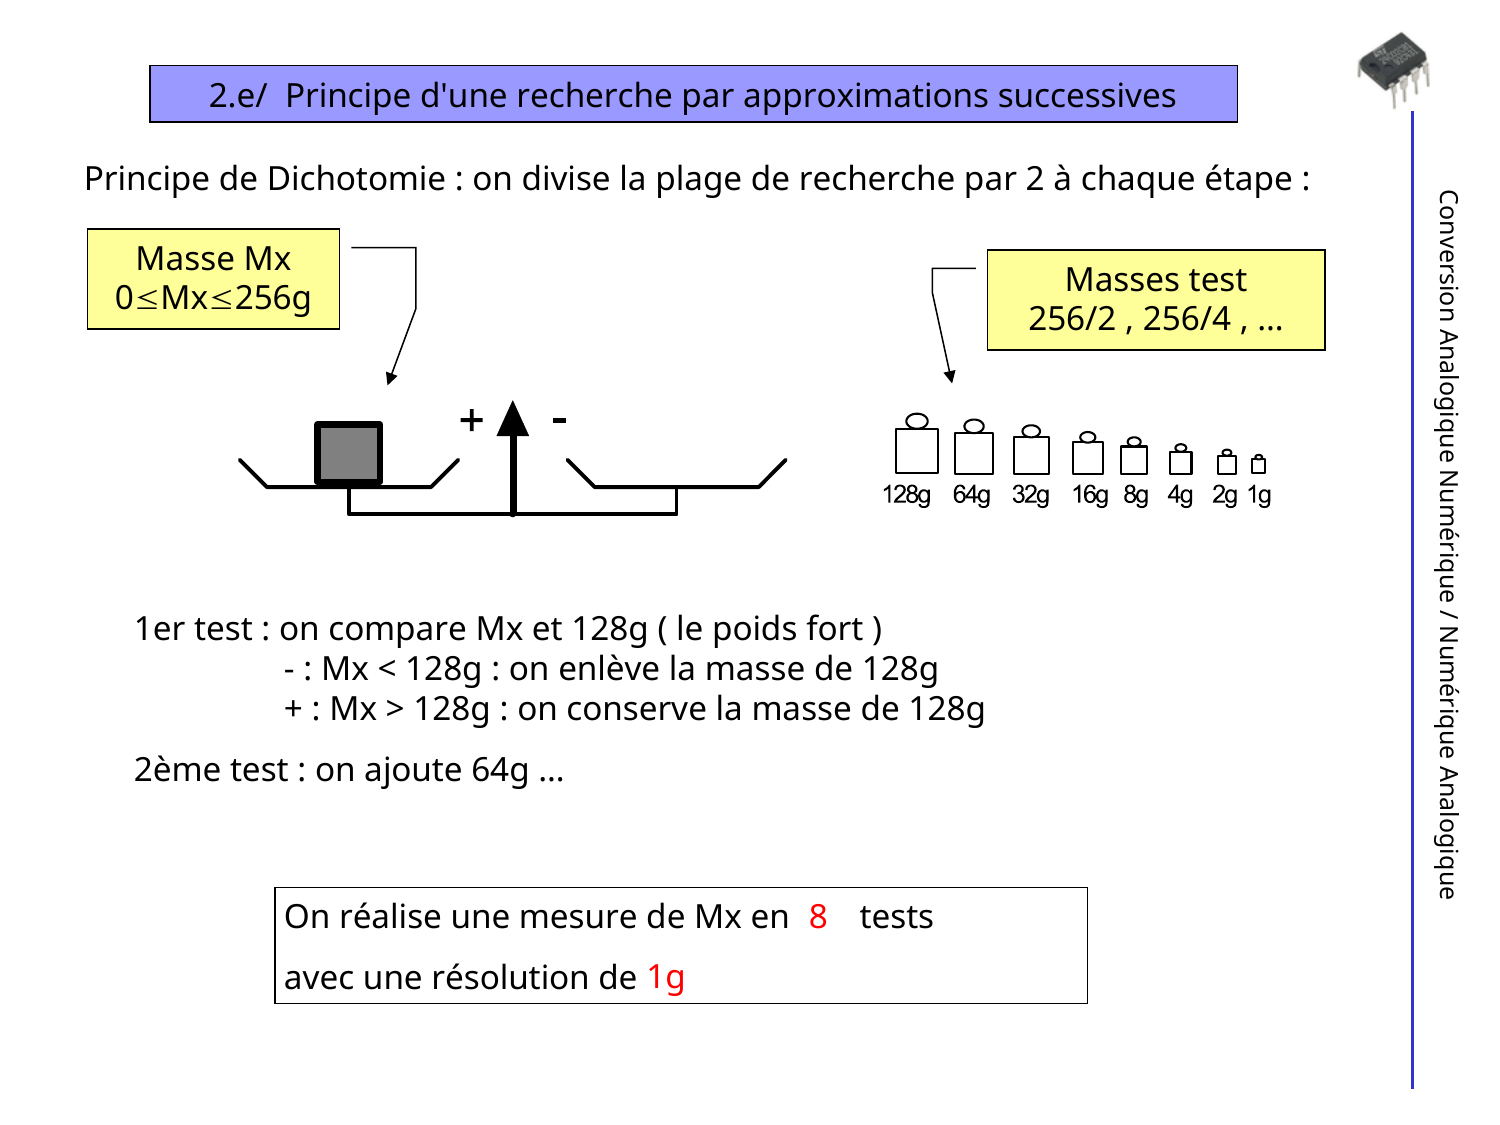

# 2.e/ Principe d'une recherche par approximations successives
Principe de Dichotomie : on divise la plage de recherche par 2 à chaque étape :
Conversion Analogique Numérique / Numérique Analogique
Masse Mx
0Mx256g
Masses test
256/2 , 256/4 , …
1er test : on compare Mx et 128g ( le poids fort )
	- : Mx < 128g : on enlève la masse de 128g
	+ : Mx > 128g : on conserve la masse de 128g
2ème test : on ajoute 64g …
On réalise une mesure de Mx en tests
avec une résolution de
8
1g